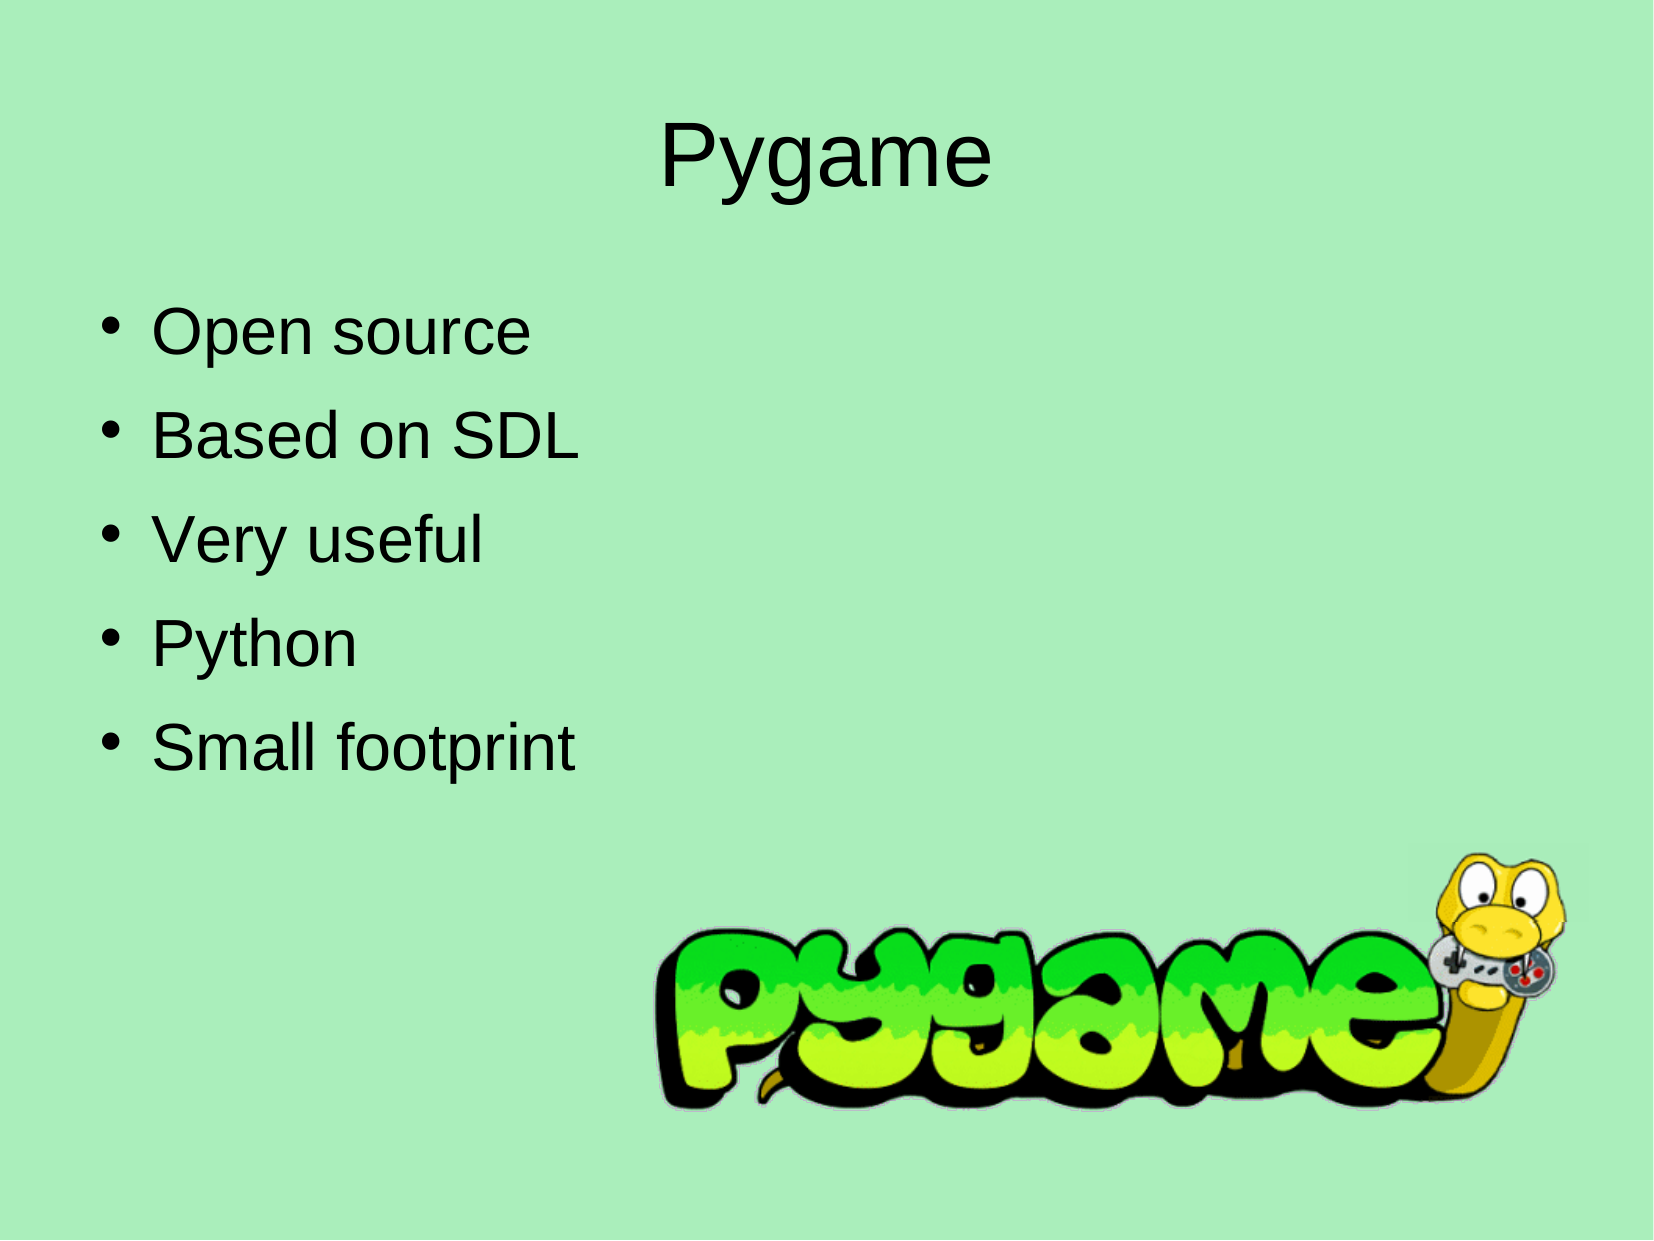

# Pygame
Open source
Based on SDL
Very useful
Python
Small footprint